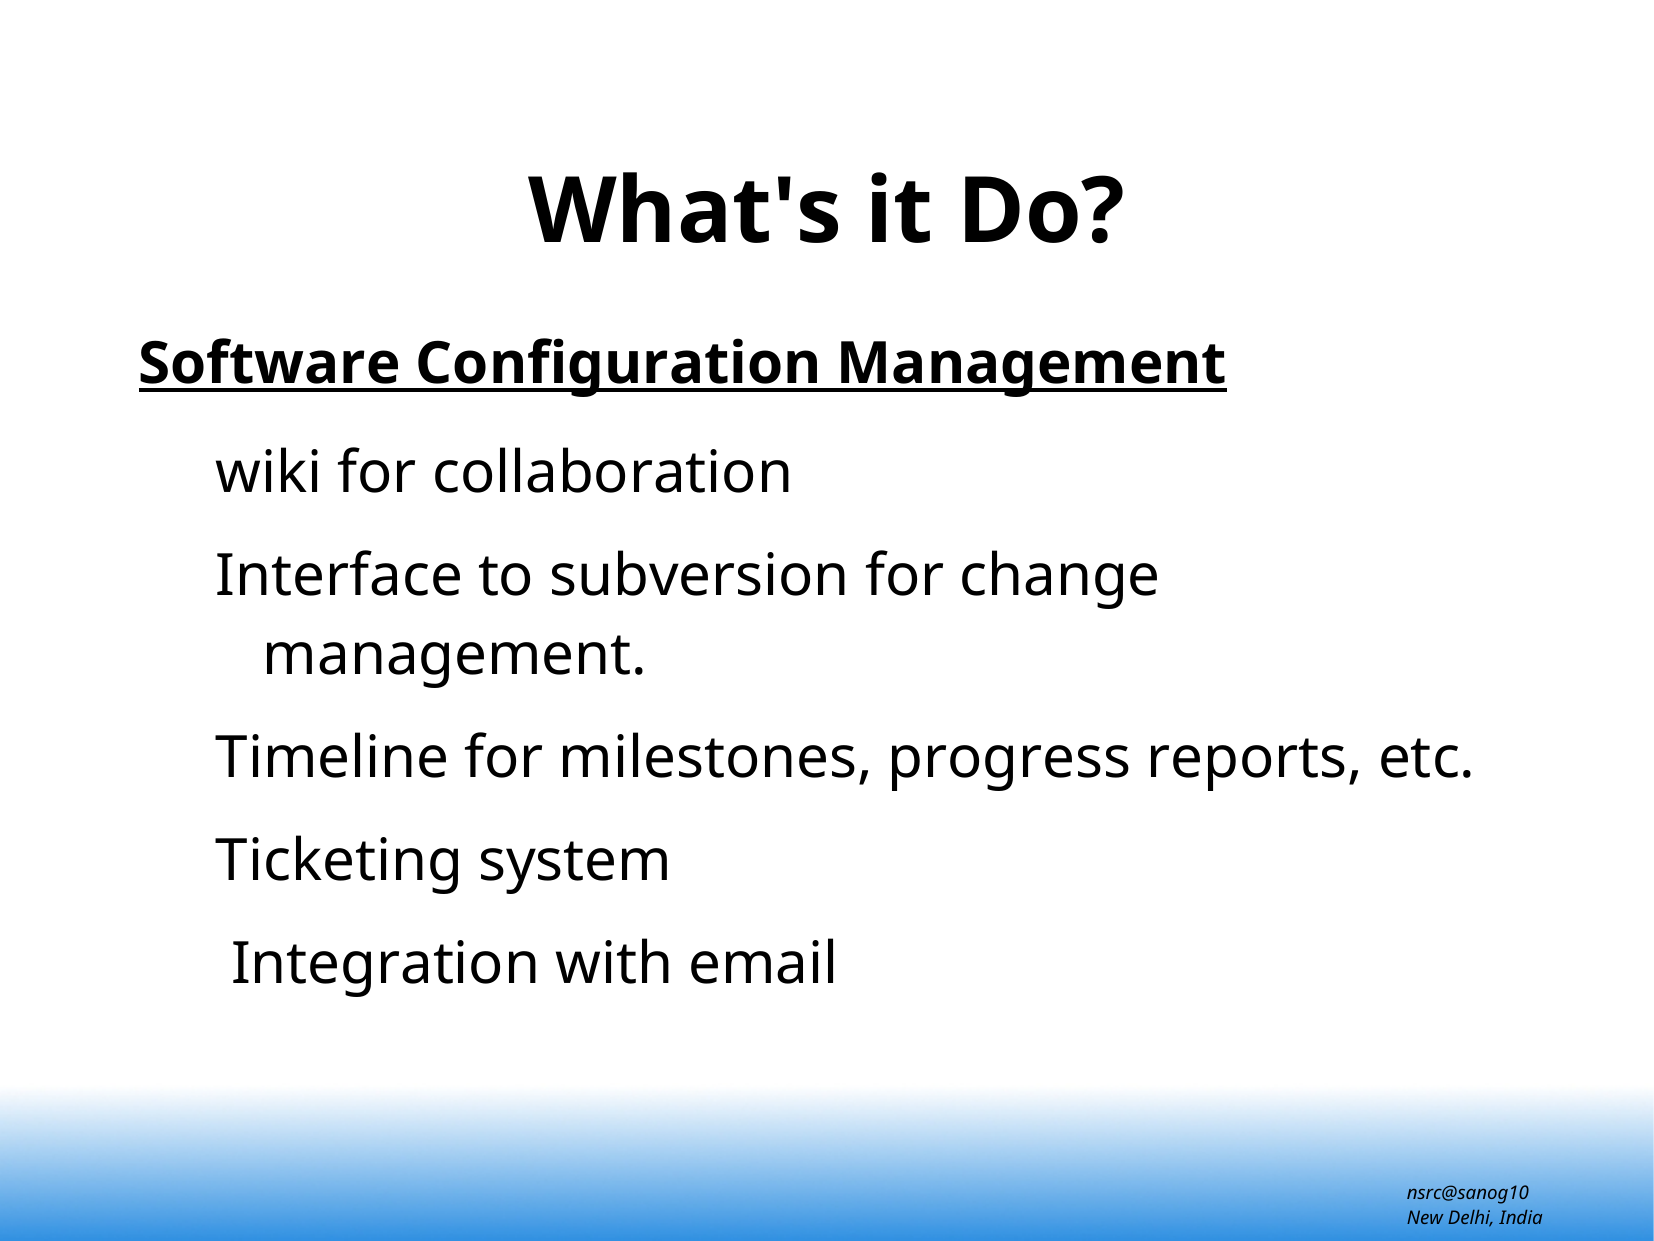

# What's it Do?
Software Configuration Management
wiki for collaboration
Interface to subversion for change management.
Timeline for milestones, progress reports, etc.
Ticketing system
 Integration with email